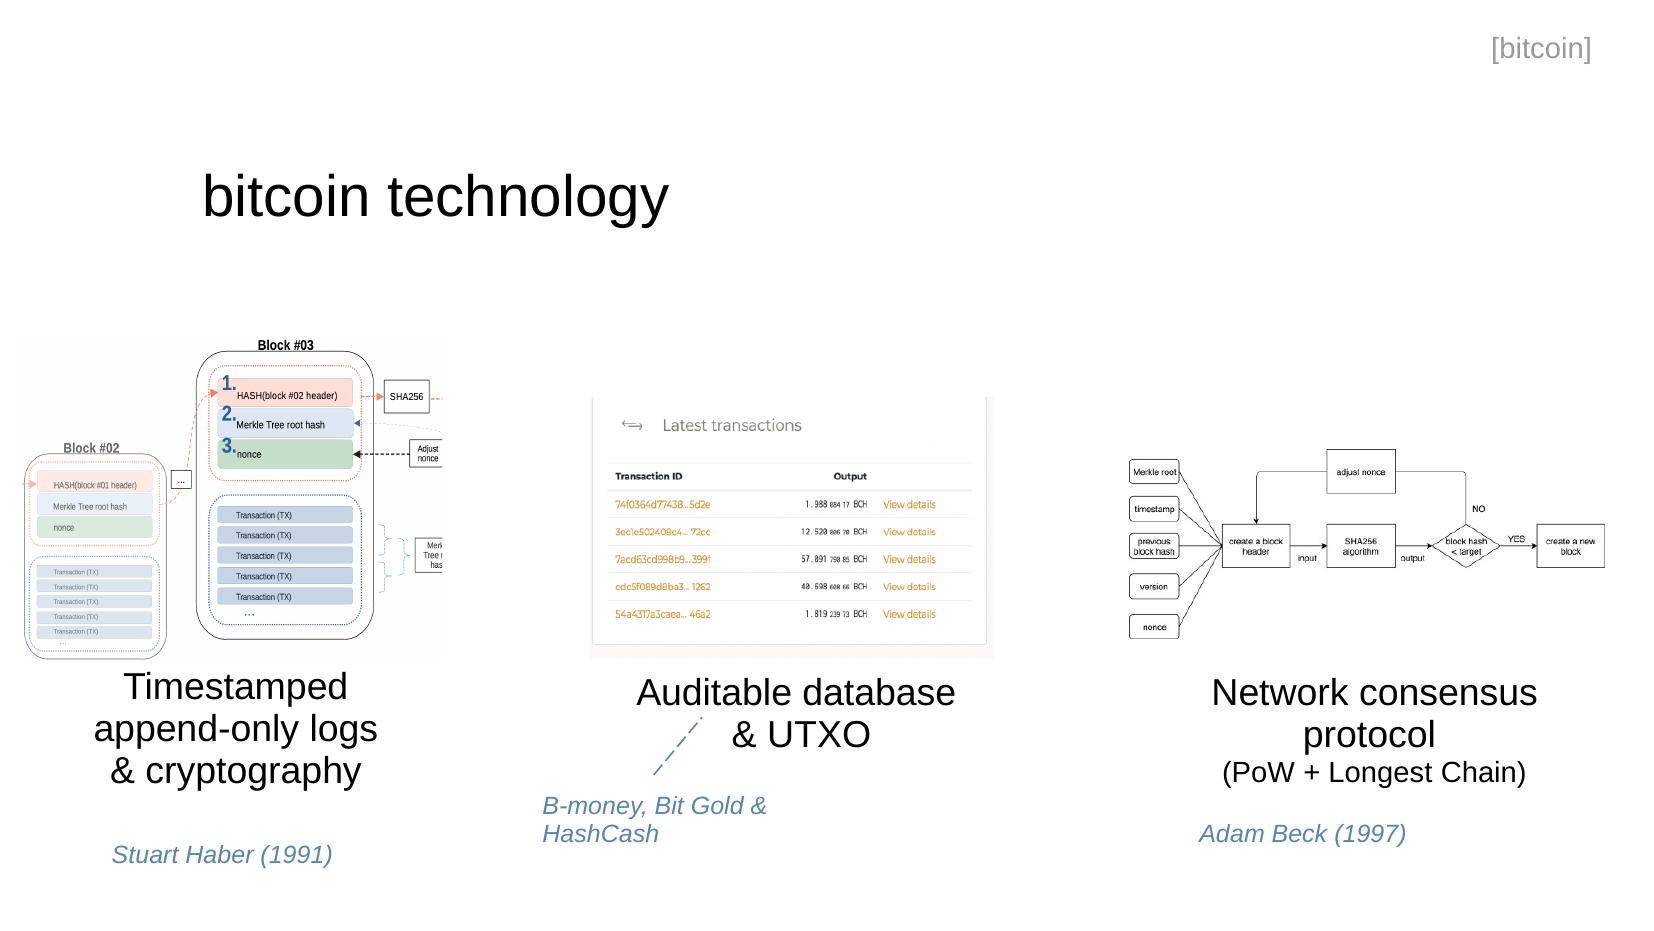

[bitcoin]
bitcoin technology
Timestamped append-only logs
& cryptography
Auditable database
 & UTXO
Network consensus protocol
(PoW + Longest Chain)
B-money, Bit Gold & HashCash
Adam Beck (1997)
Stuart Haber (1991)